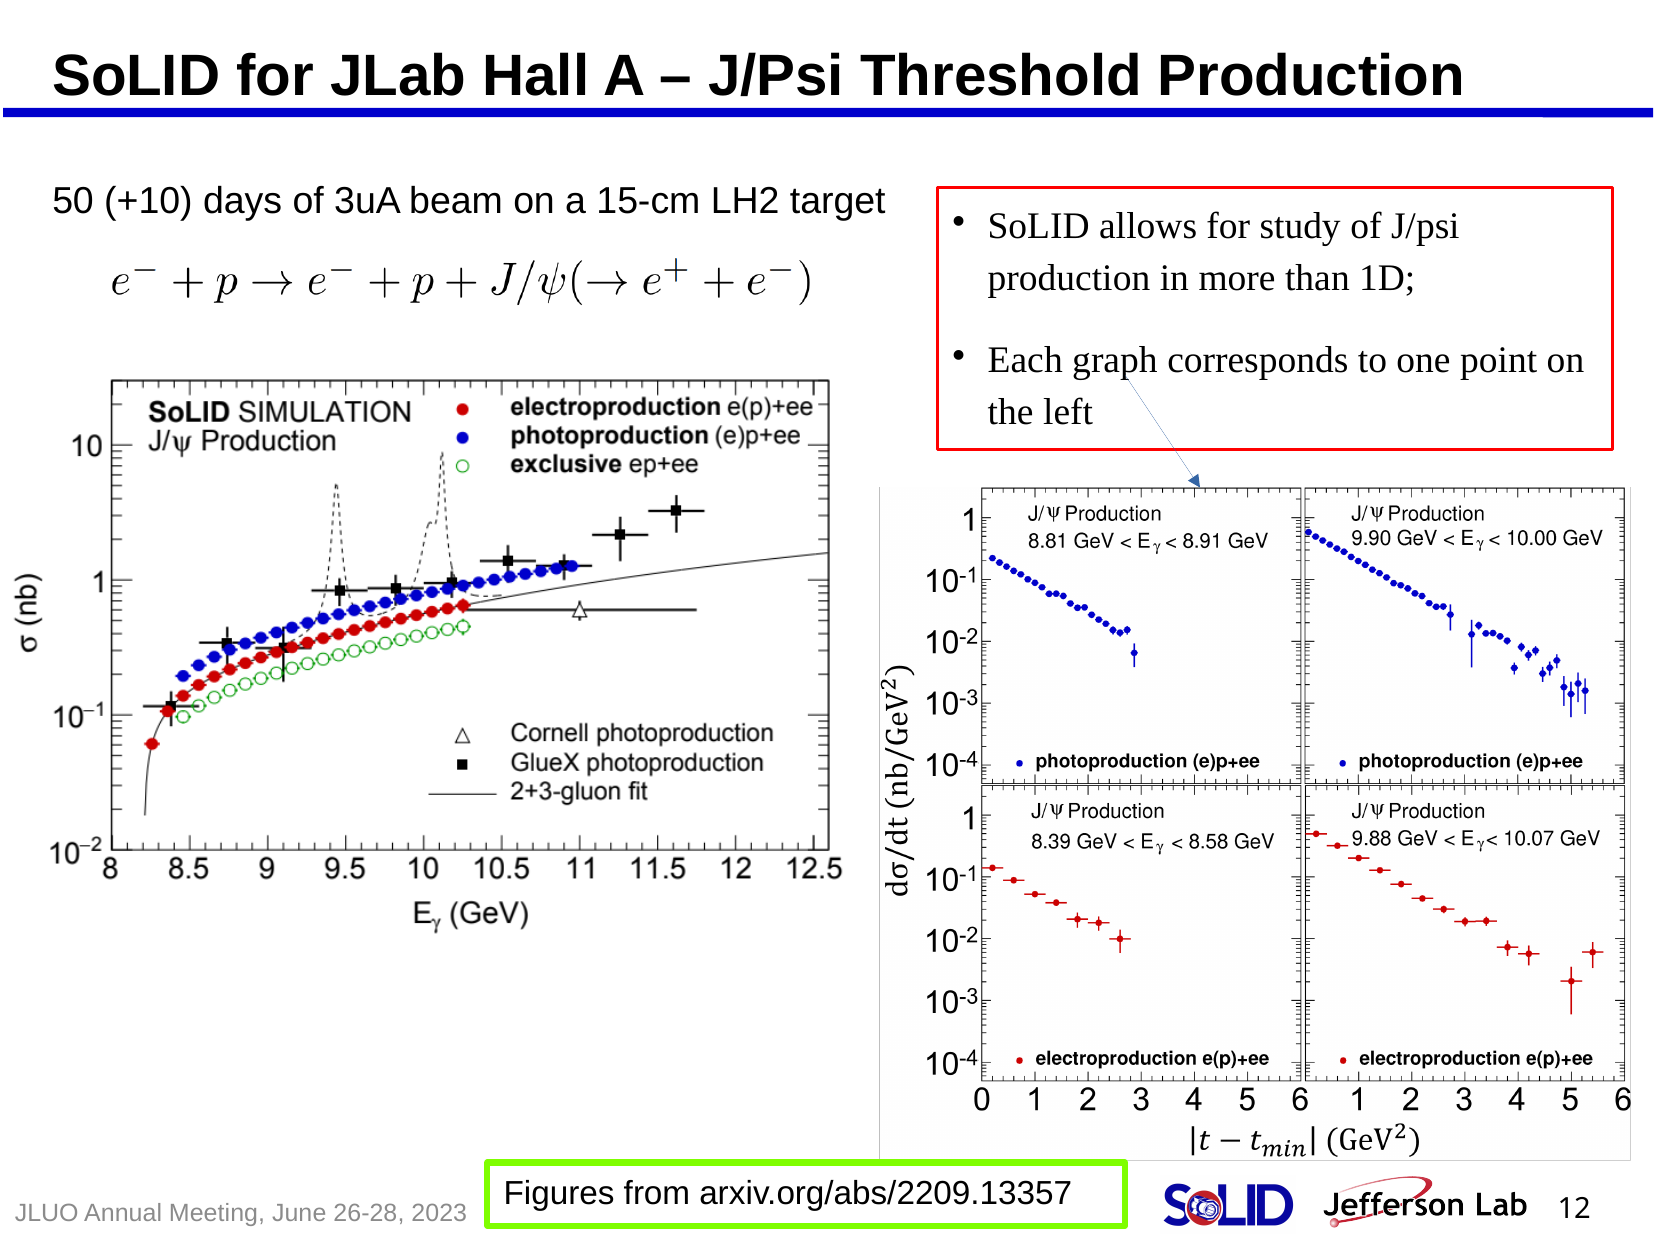

SoLID for JLab Hall A – J/Psi Threshold Production
50 (+10) days of 3uA beam on a 15-cm LH2 target
SoLID allows for study of J/psi production in more than 1D;
Each graph corresponds to one point on the left
Figures from arxiv.org/abs/2209.13357